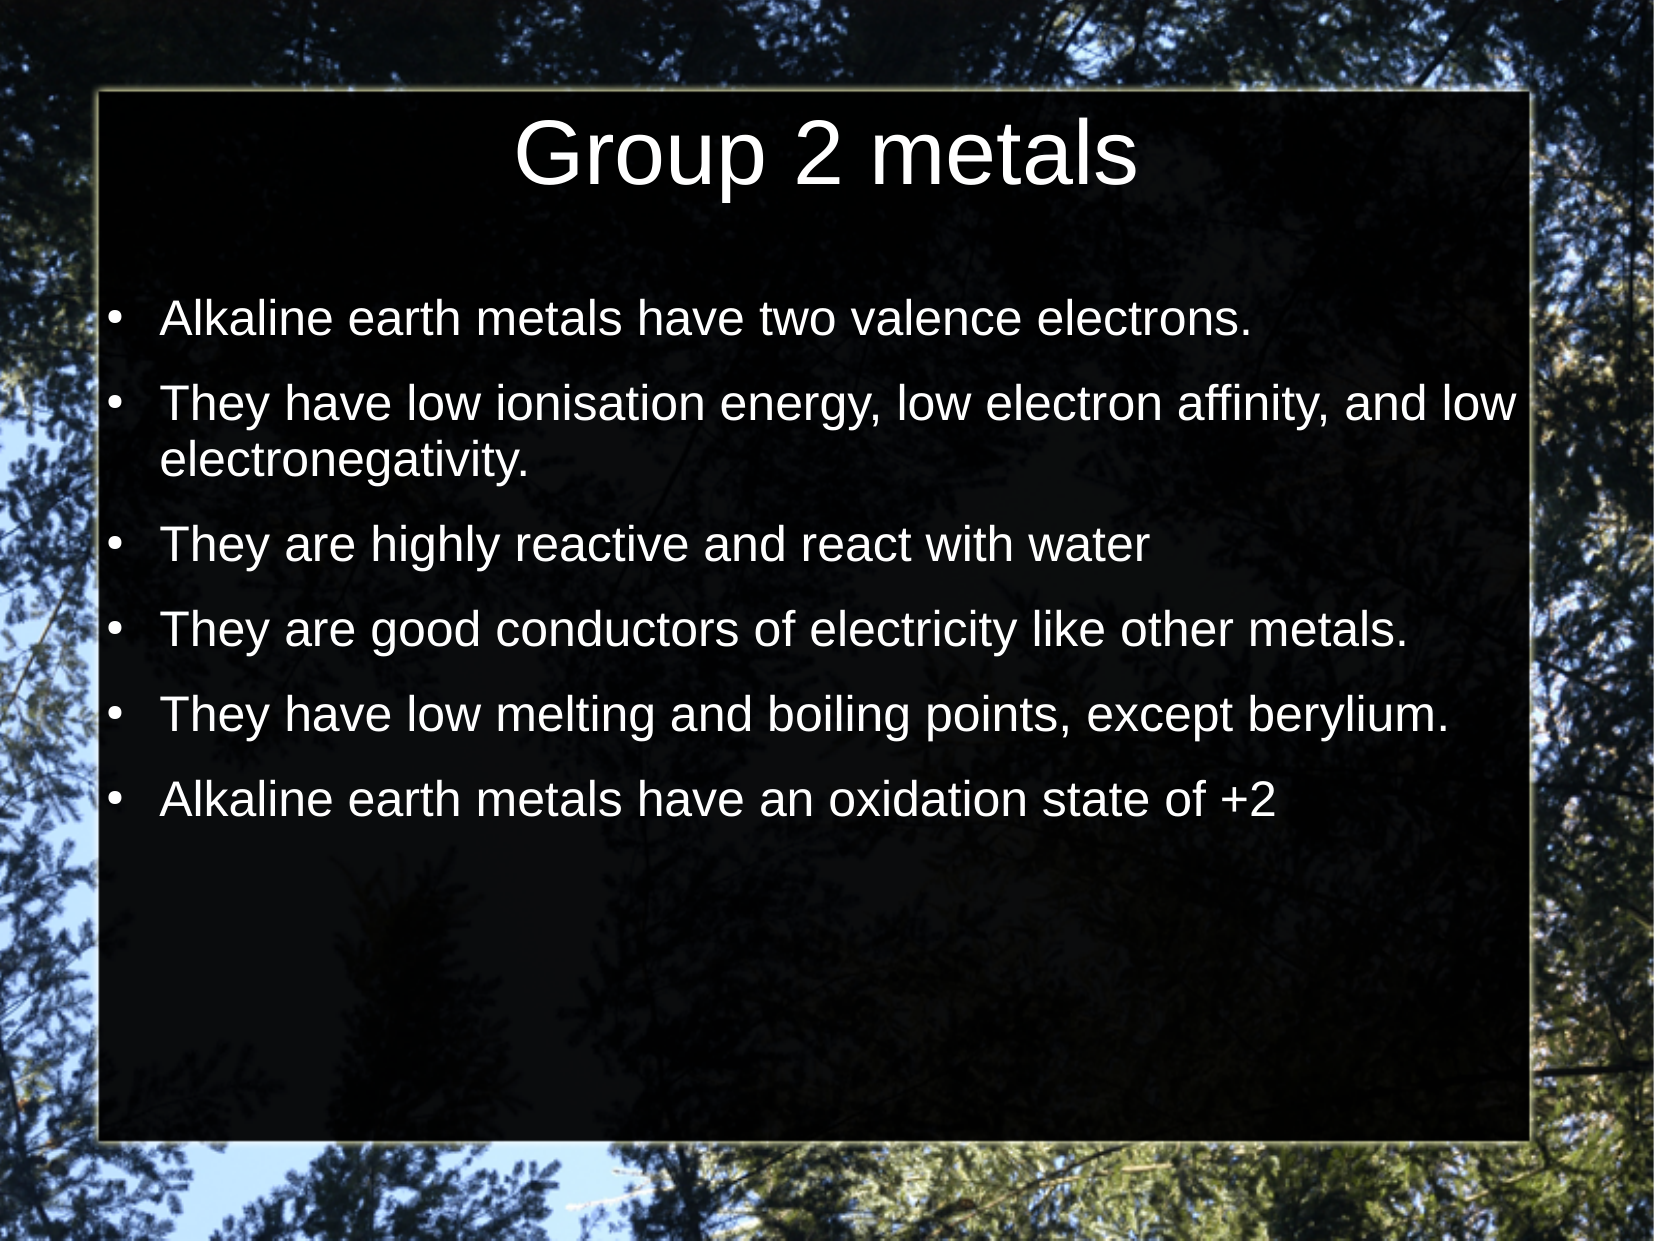

# Group 2 metals
Alkaline earth metals have two valence electrons.
They have low ionisation energy, low electron affinity, and low electronegativity.
They are highly reactive and react with water
They are good conductors of electricity like other metals.
They have low melting and boiling points, except berylium.
Alkaline earth metals have an oxidation state of +2